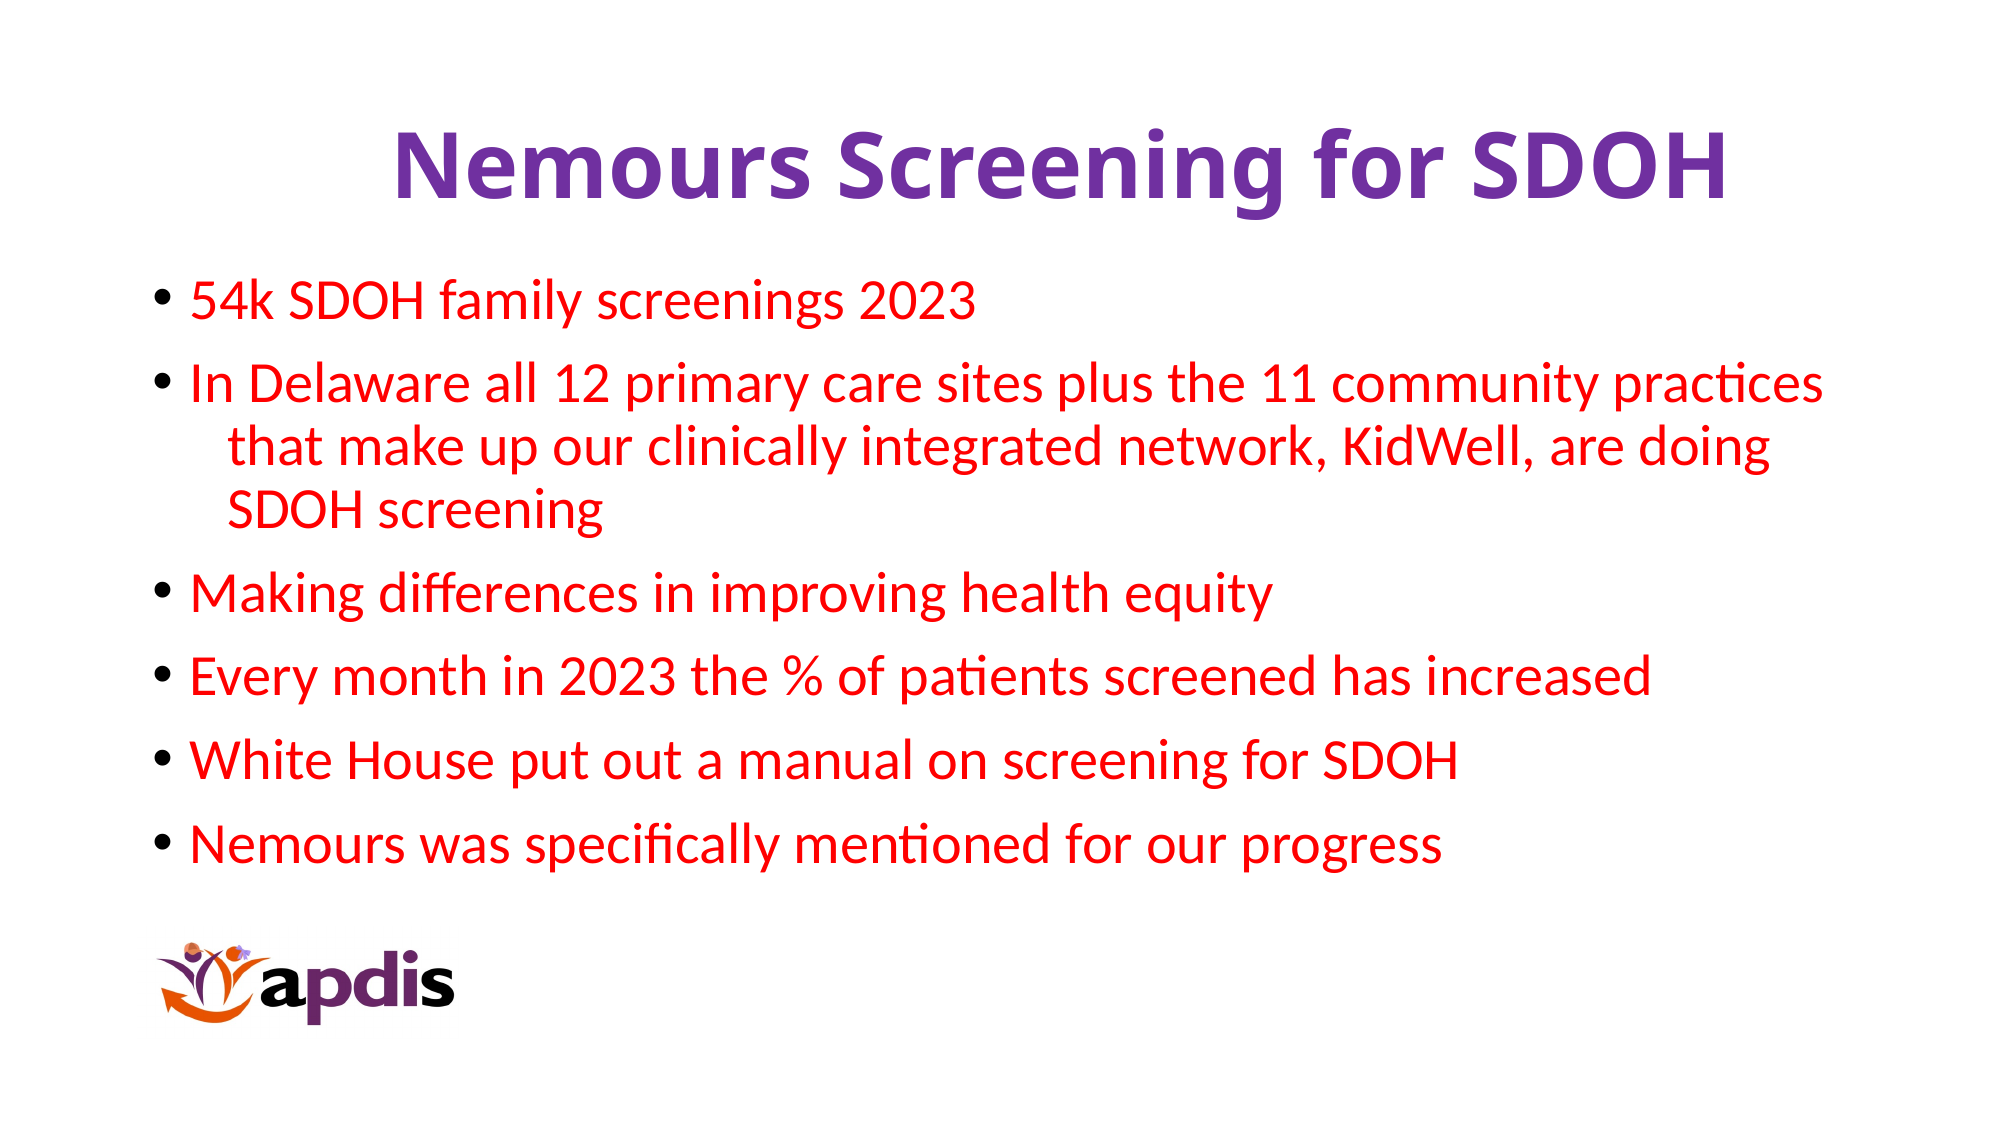

# Nemours Screening for SDOH
54k SDOH family screenings 2023
In Delaware all 12 primary care sites plus the 11 community practices that make up our clinically integrated network, KidWell, are doing SDOH screening
Making differences in improving health equity
Every month in 2023 the % of patients screened has increased
White House put out a manual on screening for SDOH
Nemours was specifically mentioned for our progress